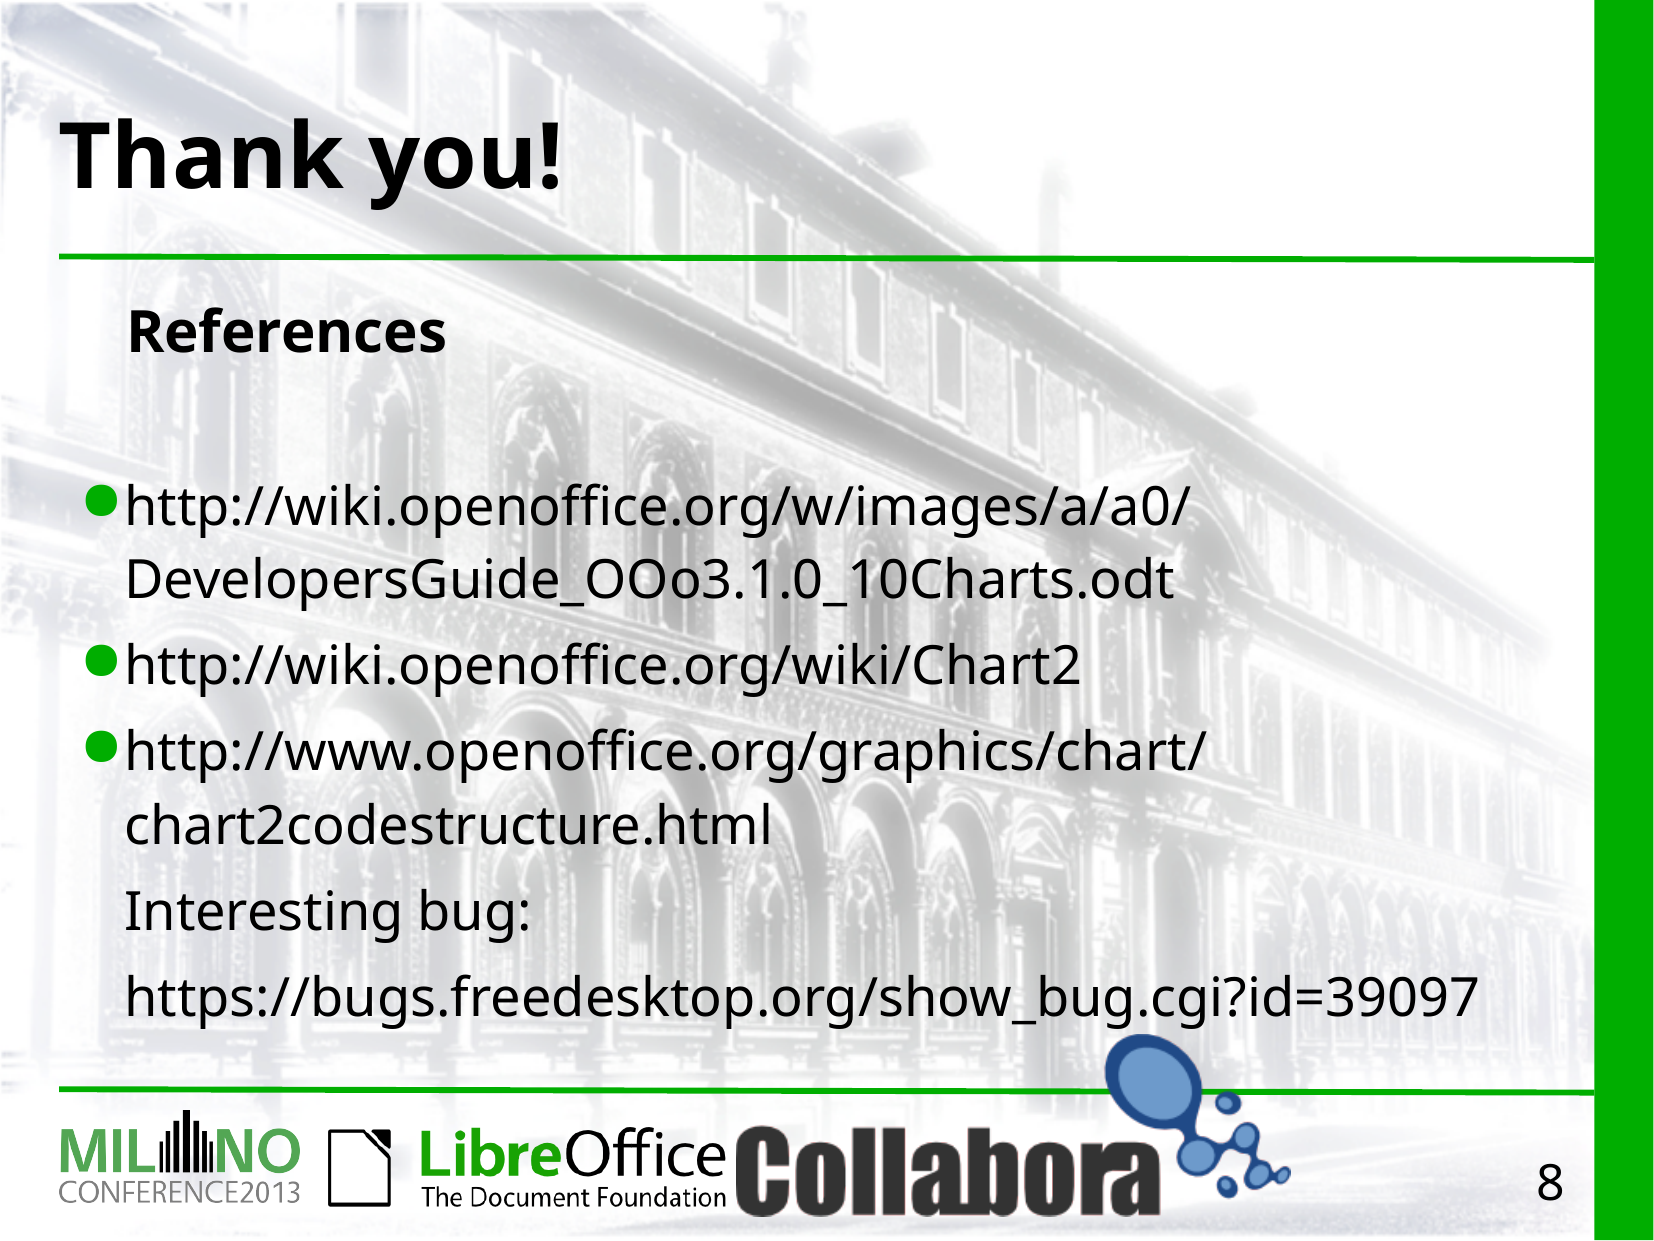

# Thank you!
References
http://wiki.openoffice.org/w/images/a/a0/DevelopersGuide_OOo3.1.0_10Charts.odt
http://wiki.openoffice.org/wiki/Chart2
http://www.openoffice.org/graphics/chart/chart2codestructure.html
Interesting bug:
https://bugs.freedesktop.org/show_bug.cgi?id=39097
8